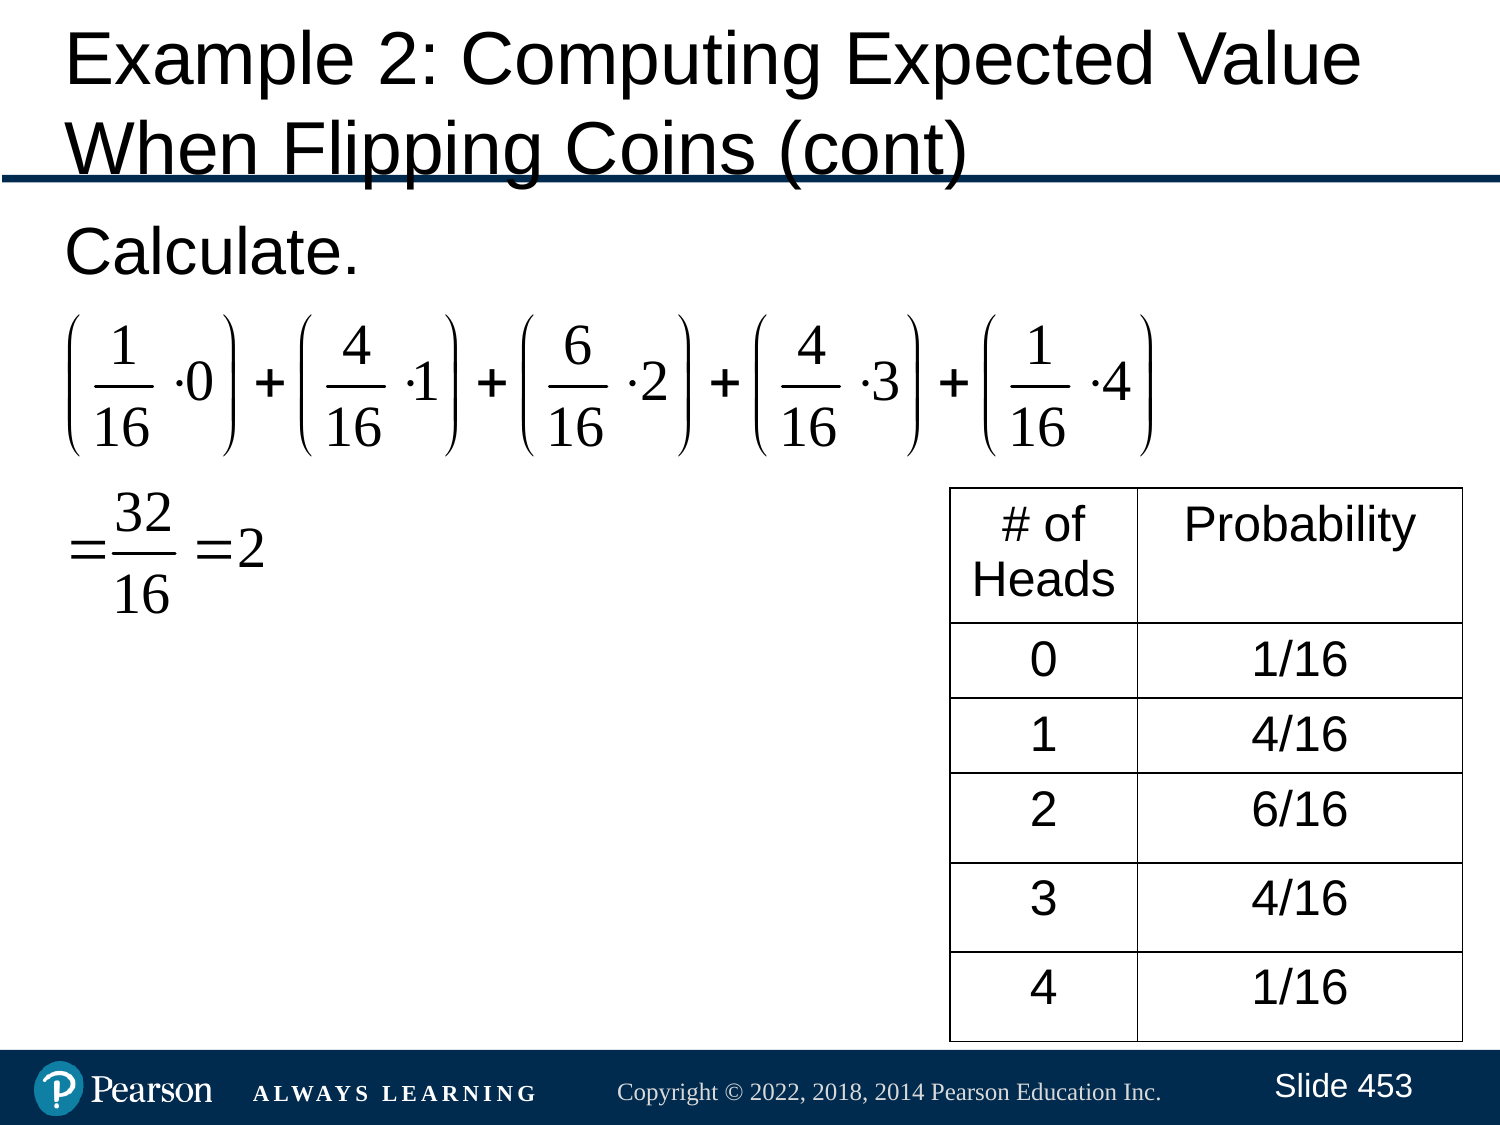

# Example 2: Computing Expected Value When Flipping Coins (cont)
Calculate.
| # of Heads | Probability |
| --- | --- |
| 0 | 1/16 |
| 1 | 4/16 |
| 2 | 6/16 |
| 3 | 4/16 |
| 4 | 1/16 |